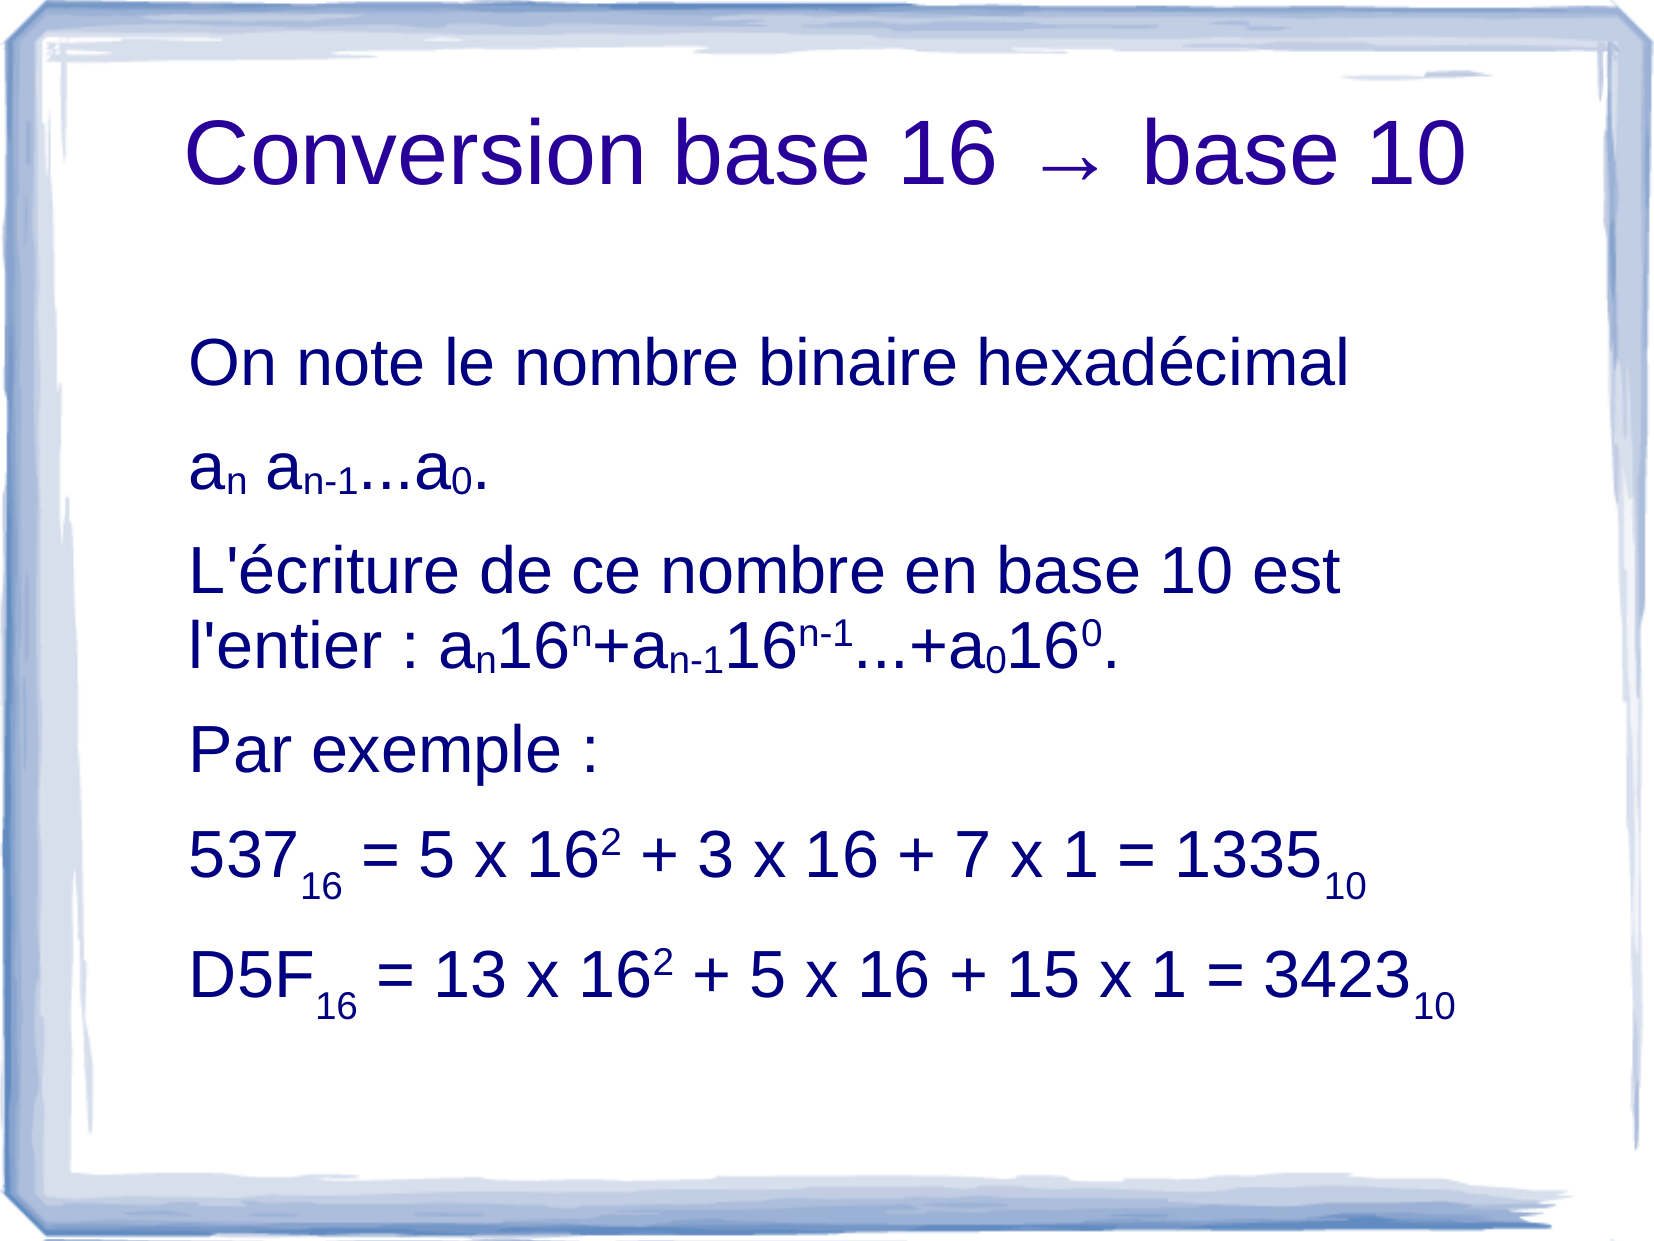

# Conversion base 16 → base 10
On note le nombre binaire hexadécimal
an an-1...a0.
L'écriture de ce nombre en base 10 est l'entier : an16n+an-116n-1...+a0160.
Par exemple :
53716 = 5 x 162 + 3 x 16 + 7 x 1 = 133510
D5F16 = 13 x 162 + 5 x 16 + 15 x 1 = 342310